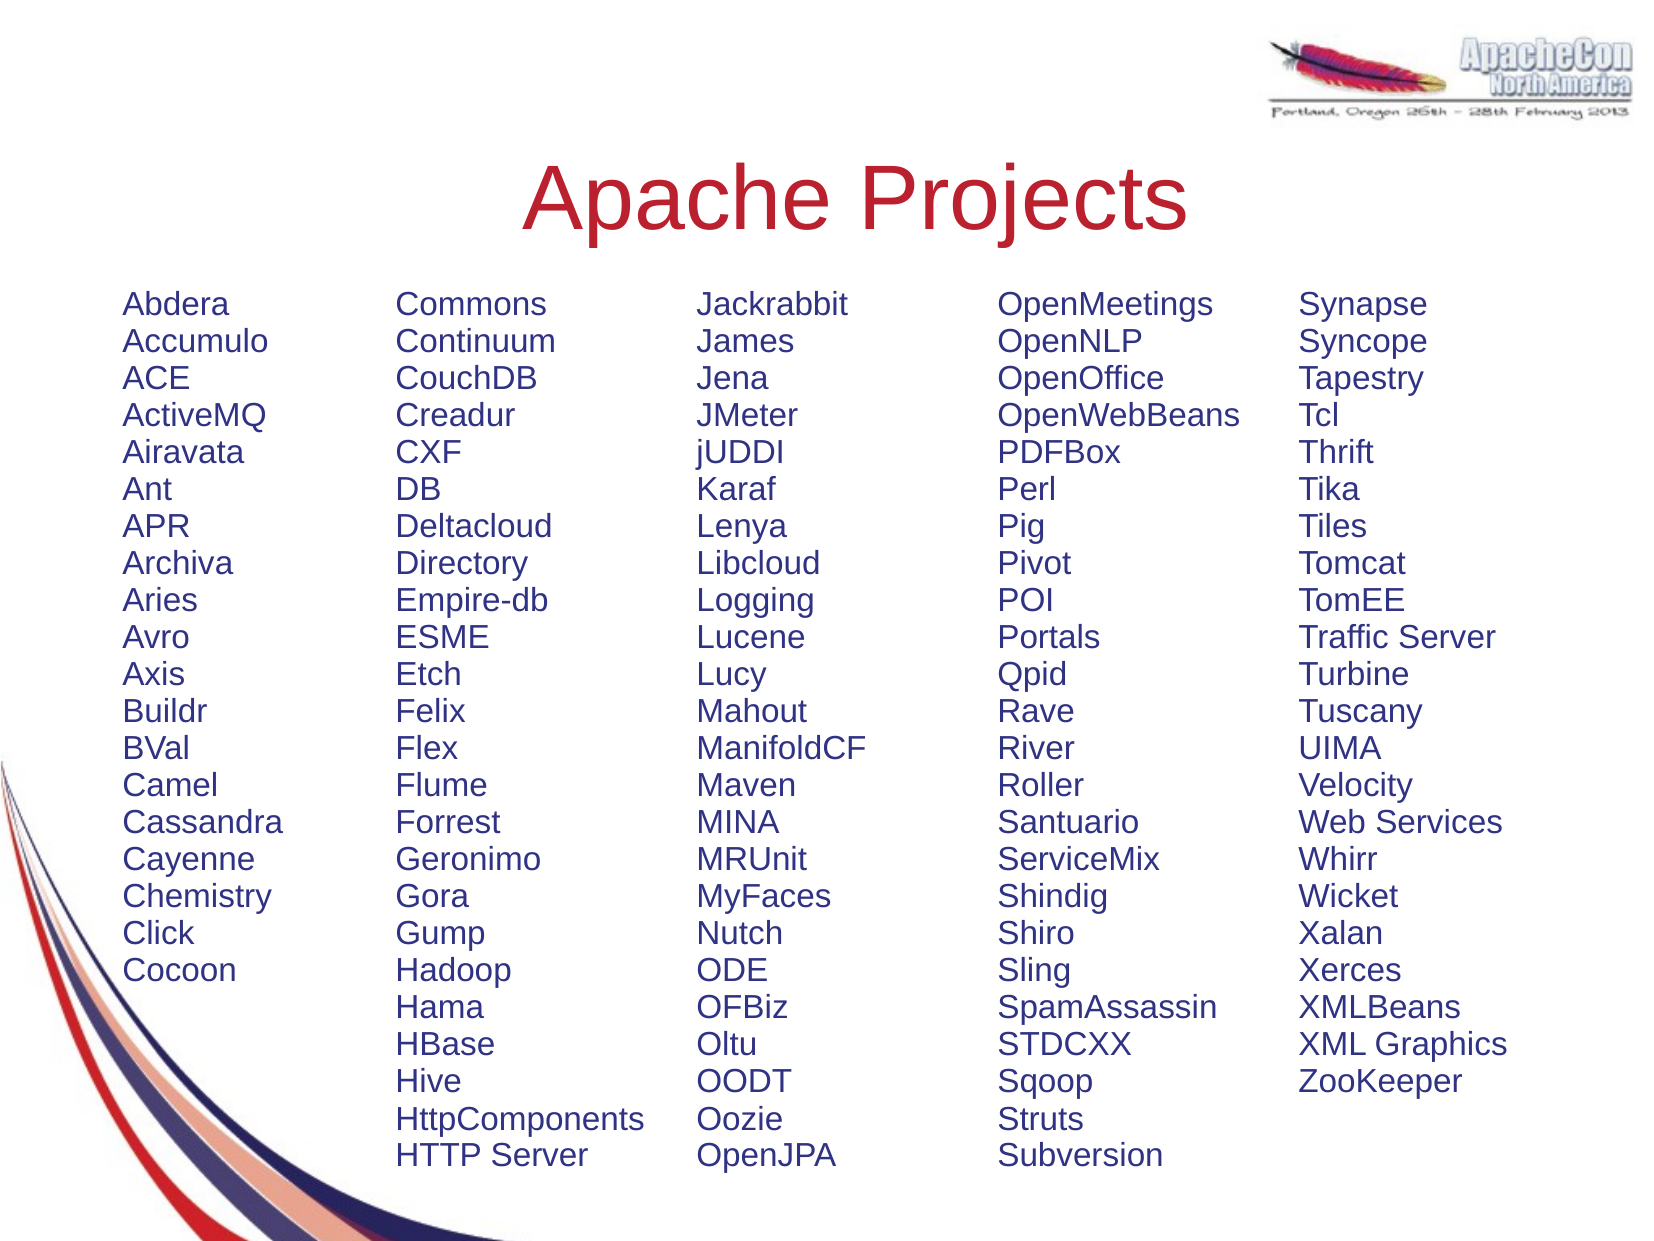

# Apache Projects
| Abdera Accumulo ACE ActiveMQ Airavata Ant APR Archiva Aries Avro Axis Buildr BVal Camel Cassandra Cayenne Chemistry Click Cocoon | Commons Continuum CouchDB Creadur CXF DB Deltacloud Directory Empire-db ESME Etch Felix Flex Flume Forrest Geronimo Gora Gump Hadoop Hama HBase Hive HttpComponents HTTP Server | Jackrabbit James Jena JMeter jUDDI Karaf Lenya Libcloud Logging Lucene Lucy Mahout ManifoldCF Maven MINA MRUnit MyFaces Nutch ODE OFBiz Oltu OODT Oozie OpenJPA | OpenMeetings OpenNLP OpenOffice OpenWebBeans PDFBox Perl Pig Pivot POI Portals Qpid Rave River Roller Santuario ServiceMix Shindig Shiro Sling SpamAssassin STDCXX Sqoop Struts Subversion | Synapse Syncope Tapestry Tcl Thrift Tika Tiles Tomcat TomEE Traffic Server Turbine Tuscany UIMA Velocity Web Services Whirr Wicket Xalan Xerces XMLBeans XML Graphics ZooKeeper |
| --- | --- | --- | --- | --- |